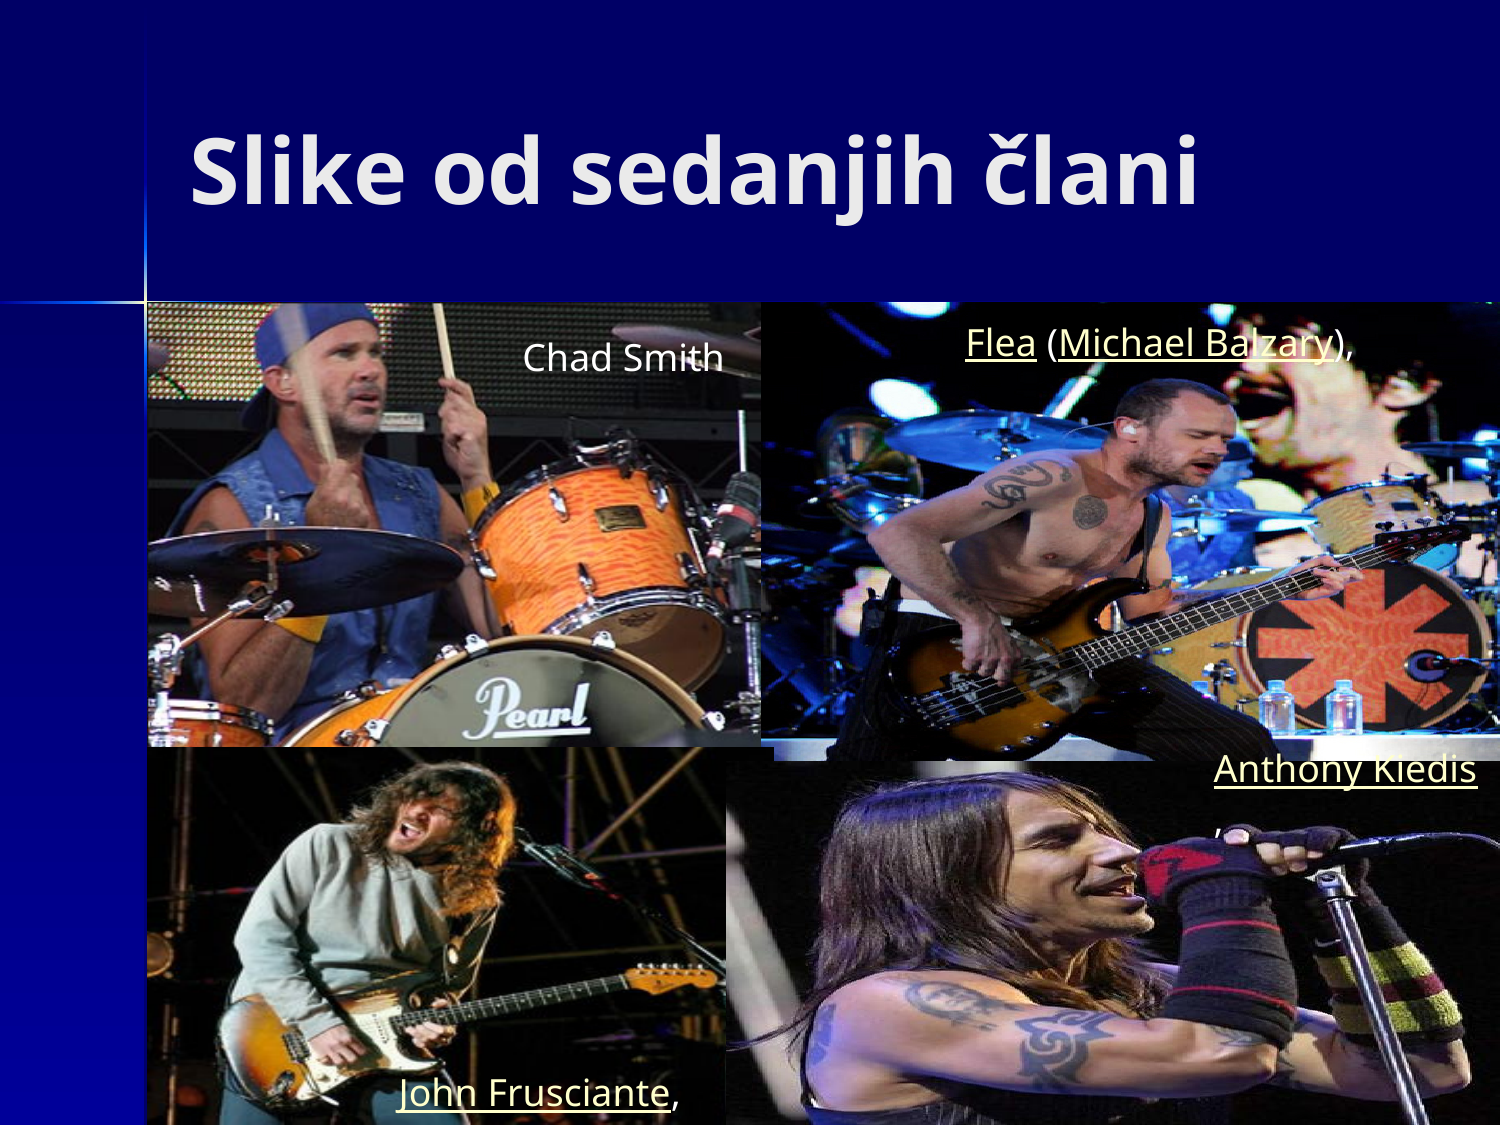

# Slike od sedanjih člani
Flea (Michael Balzary),
Chad Smith
Anthony Kiedis,
John Frusciante,